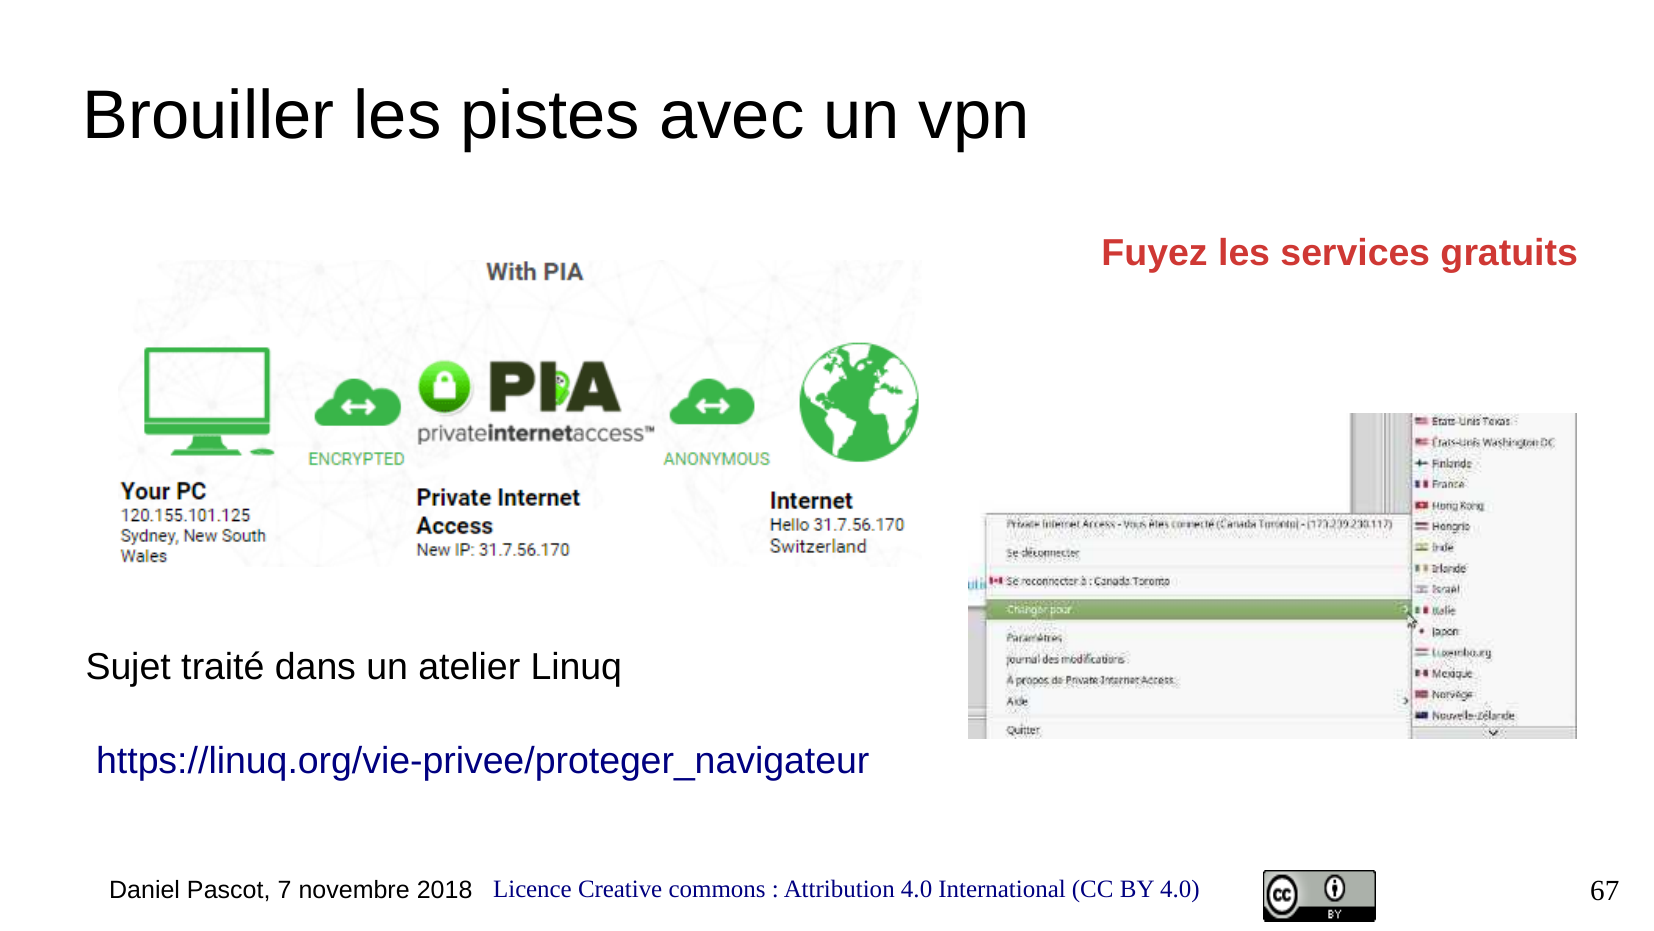

# Brouiller les pistes avec un vpn
Fuyez les services gratuits
Sujet traité dans un atelier Linuq
 https://linuq.org/vie-privee/proteger_navigateur
67